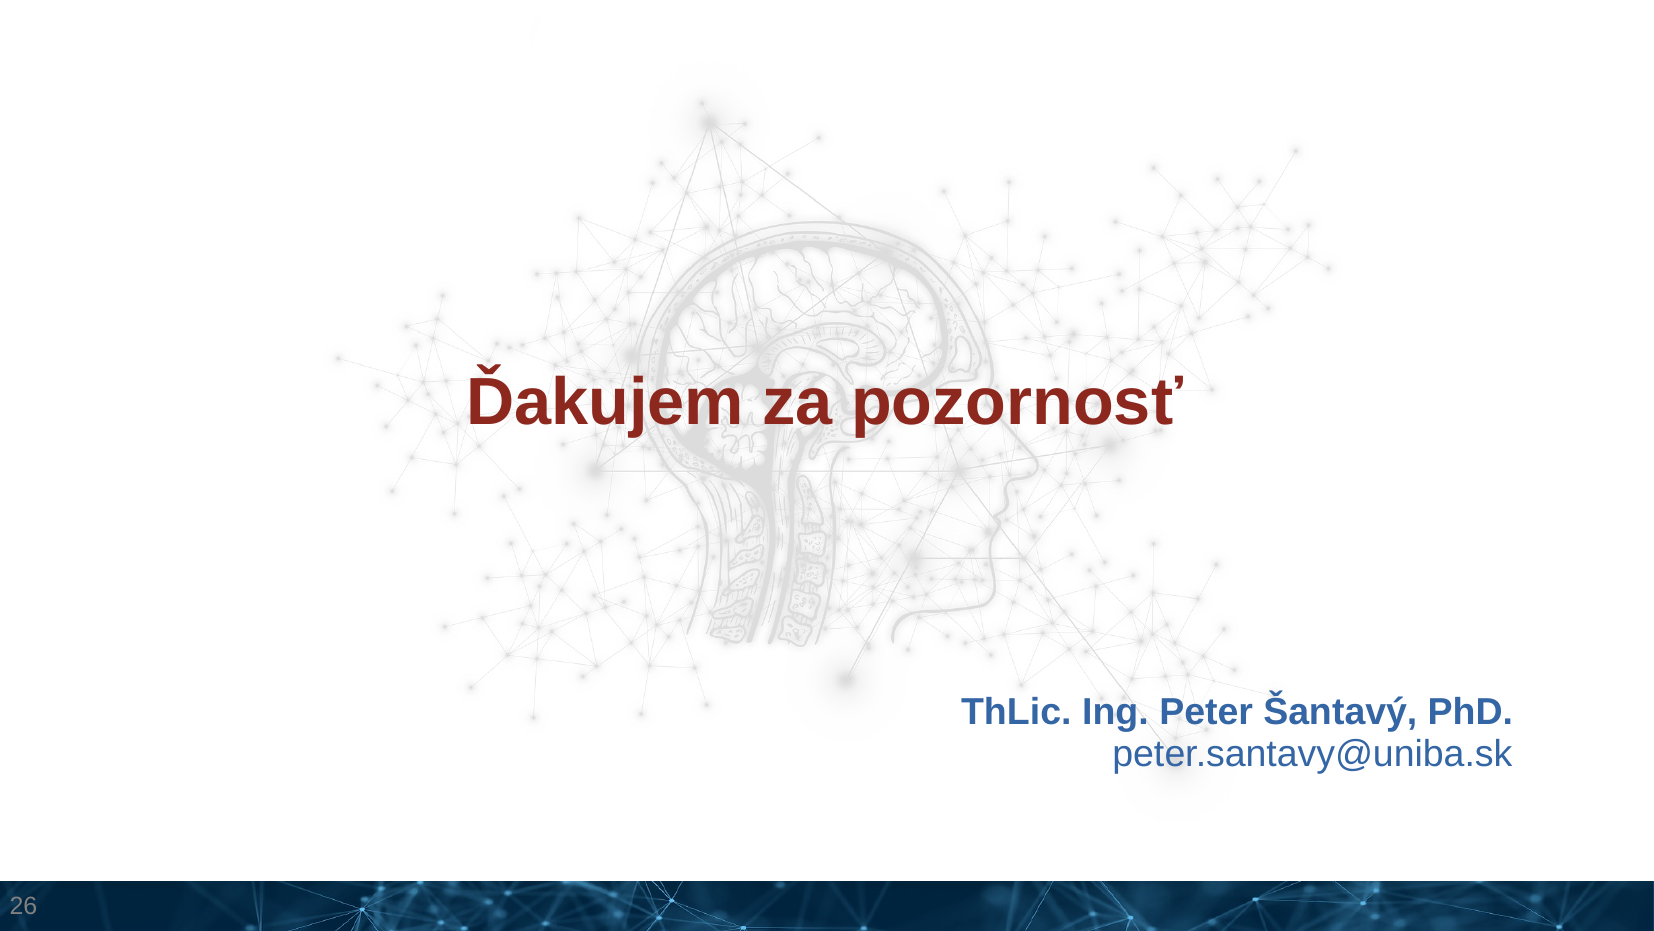

# Ďakujem za pozornosť ThLic. Ing. Peter Šantavý, PhD. peter.santavy@uniba.sk